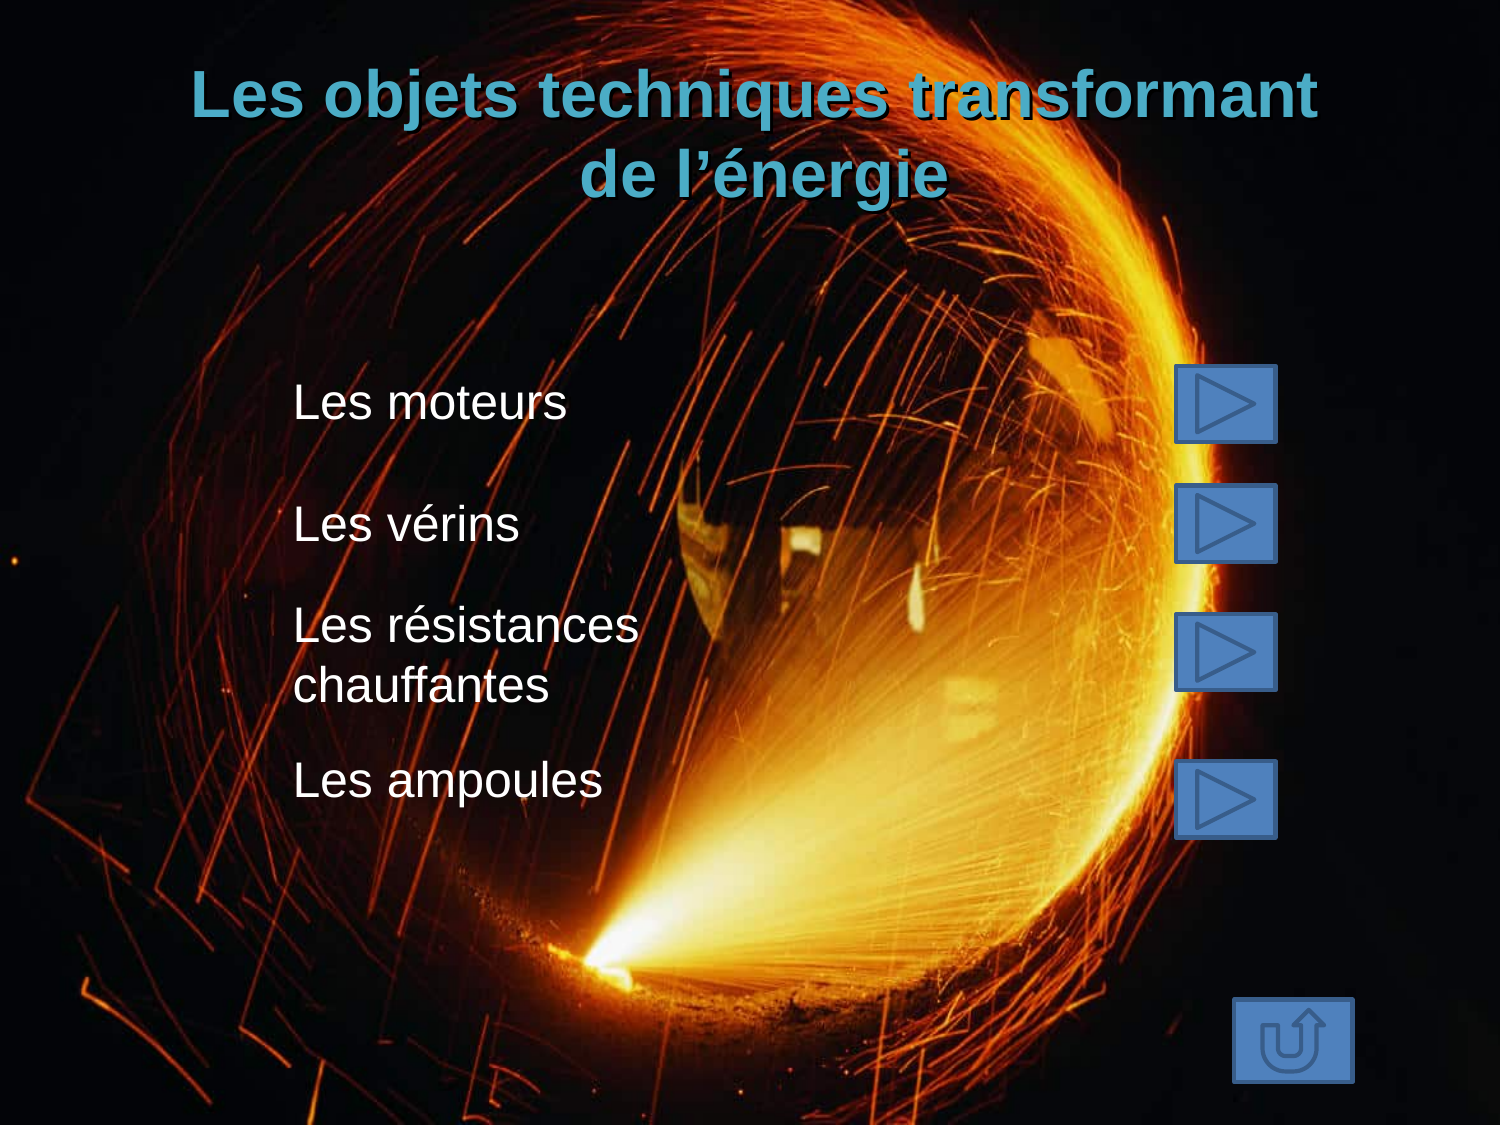

Les objets techniques transformant
de l’énergie
Les moteurs
Les vérins
Les résistances chauffantes
Les ampoules